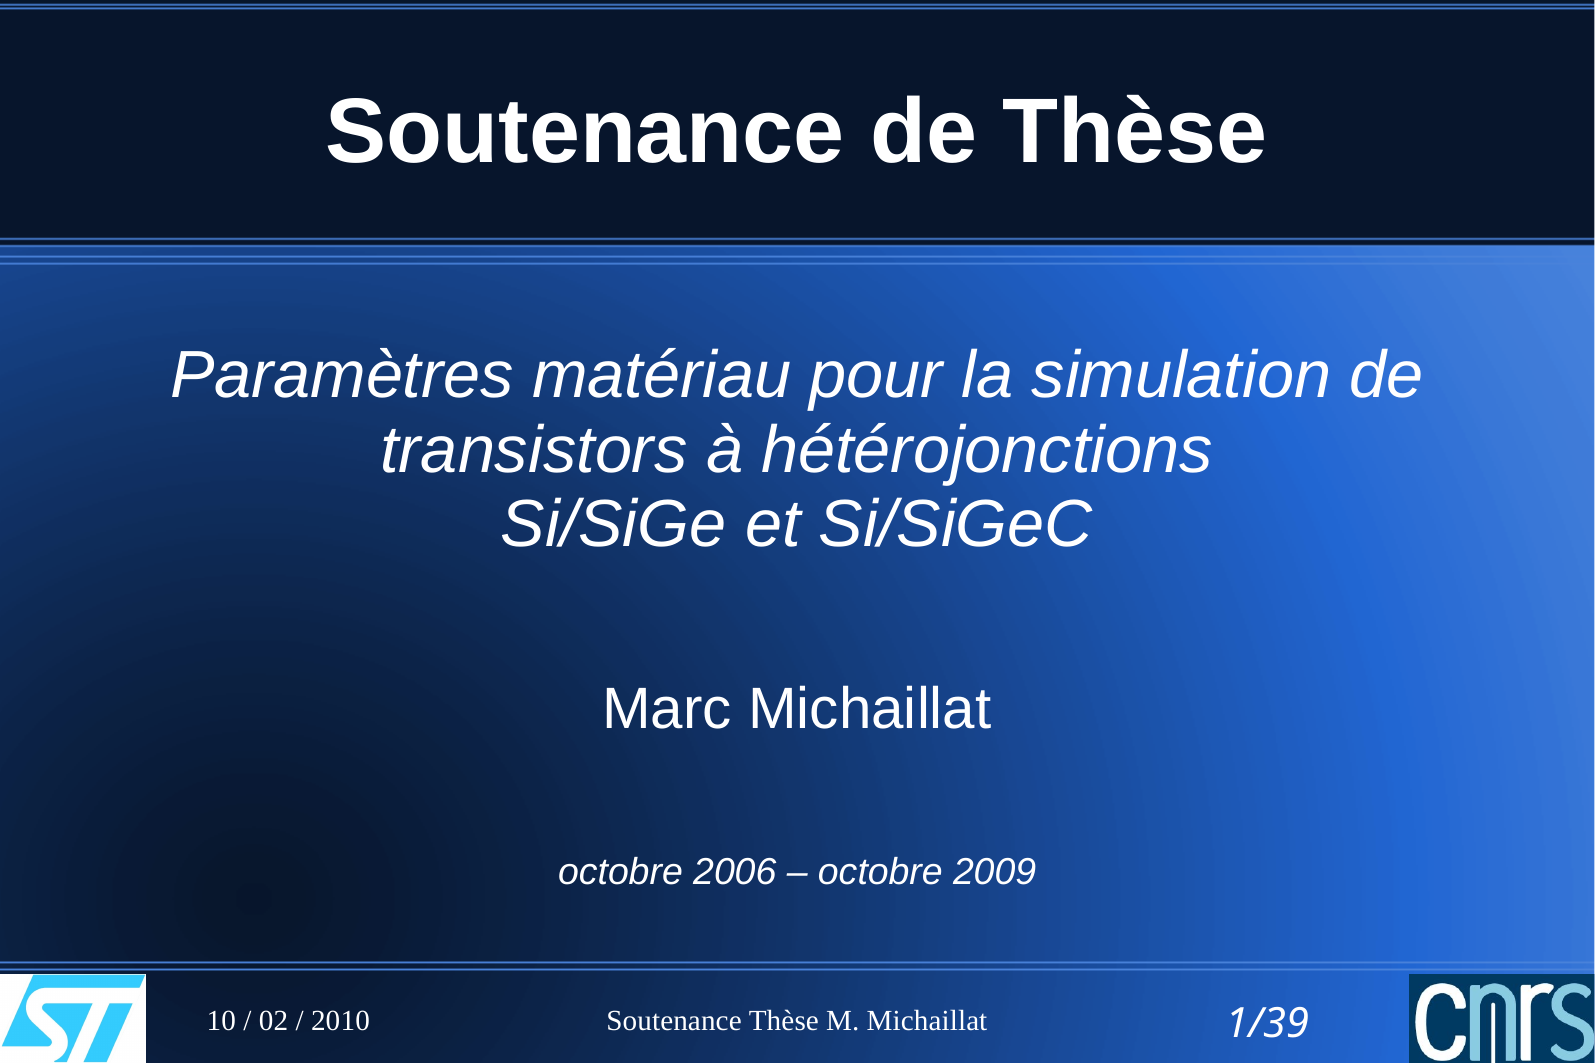

# Soutenance de Thèse
Paramètres matériau pour la simulation de transistors à hétérojonctions
Si/SiGe et Si/SiGeC
Marc Michaillat
octobre 2006 – octobre 2009